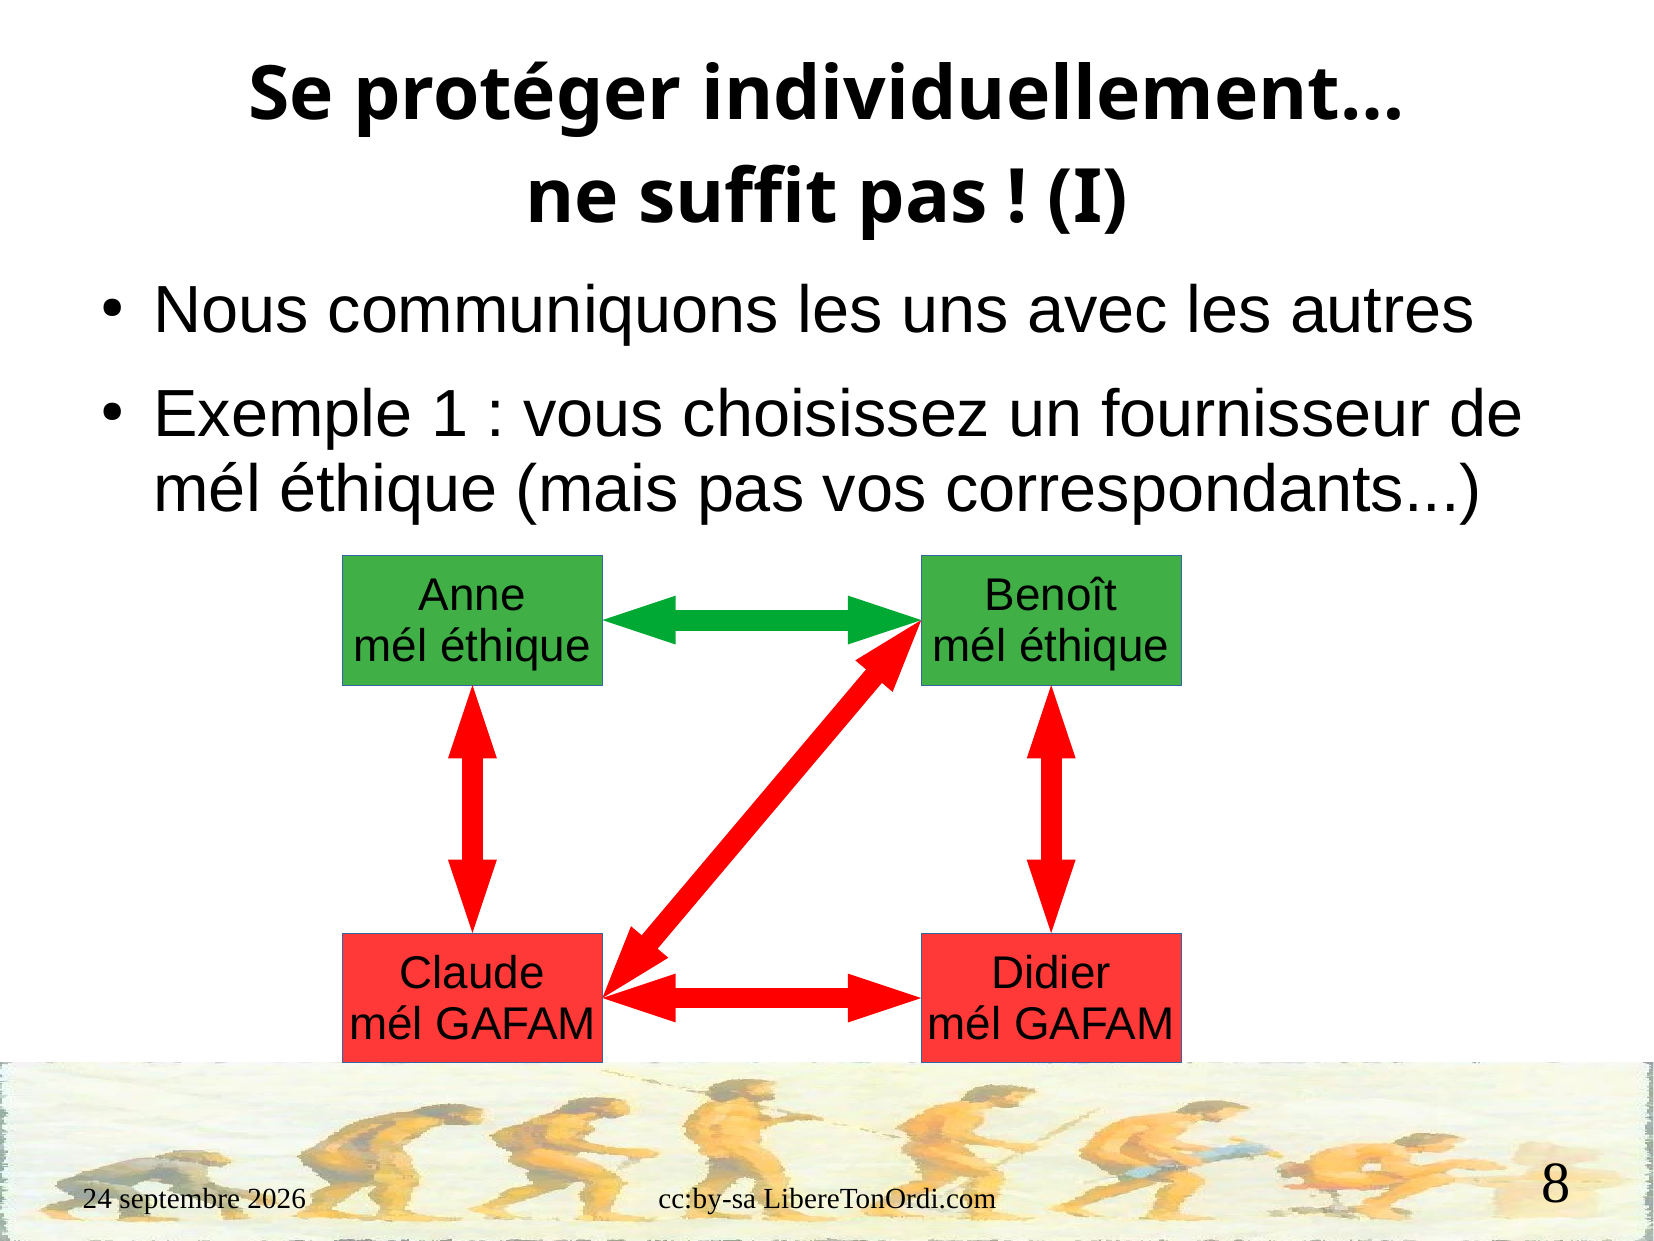

# Se protéger individuellement… ne suffit pas ! (I)
Nous communiquons les uns avec les autres
Exemple 1 : vous choisissez un fournisseur de mél éthique (mais pas vos correspondants...)
Anne
mél éthique
Benoît
mél éthique
Claude
mél GAFAM
Didier
mél GAFAM